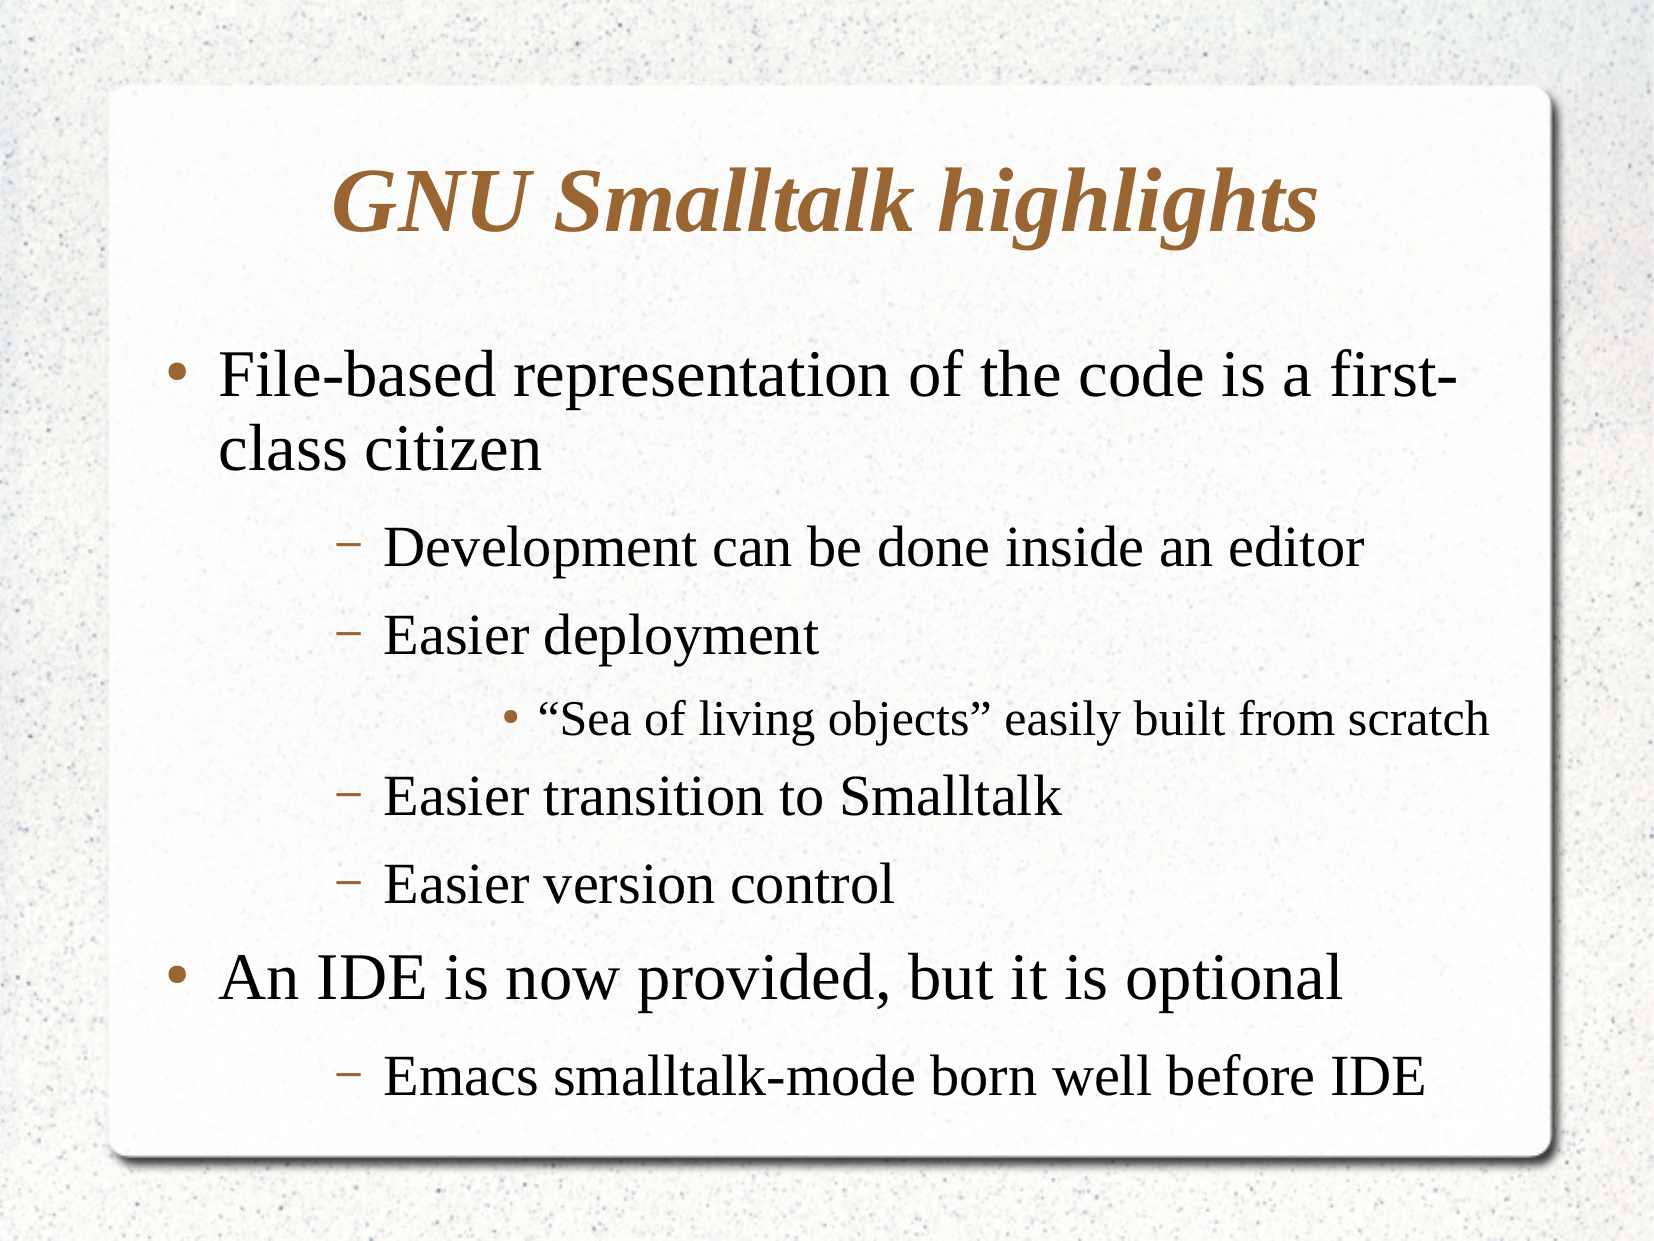

# GNU Smalltalk highlights
File-based representation of the code is a first-class citizen
Development can be done inside an editor
Easier deployment
“Sea of living objects” easily built from scratch
Easier transition to Smalltalk
Easier version control
An IDE is now provided, but it is optional
Emacs smalltalk-mode born well before IDE